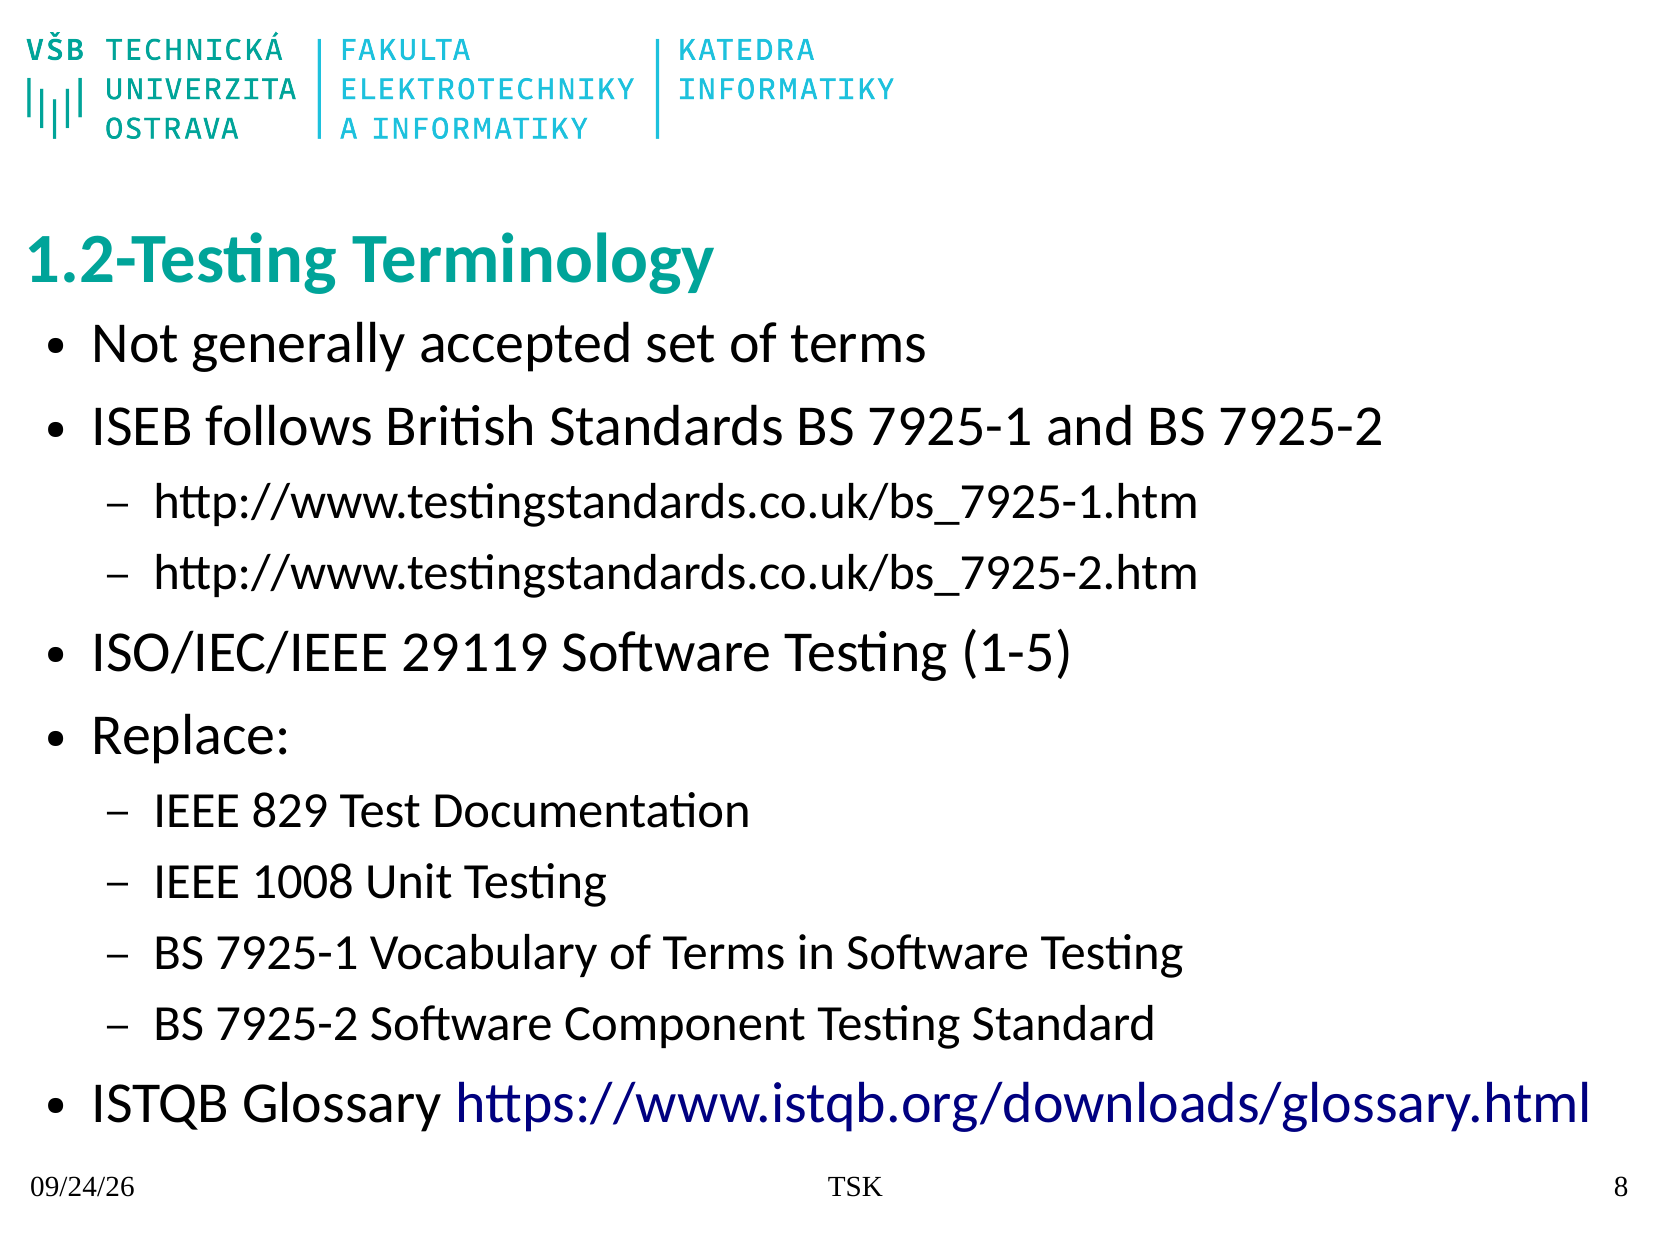

# 1.2-Testing Terminology
Not generally accepted set of terms
ISEB follows British Standards BS 7925-1 and BS 7925-2
http://www.testingstandards.co.uk/bs_7925-1.htm
http://www.testingstandards.co.uk/bs_7925-2.htm
ISO/IEC/IEEE 29119 Software Testing (1-5)
Replace:
IEEE 829 Test Documentation
IEEE 1008 Unit Testing
BS 7925-1 Vocabulary of Terms in Software Testing
BS 7925-2 Software Component Testing Standard
ISTQB Glossary https://www.istqb.org/downloads/glossary.html
TSK
8